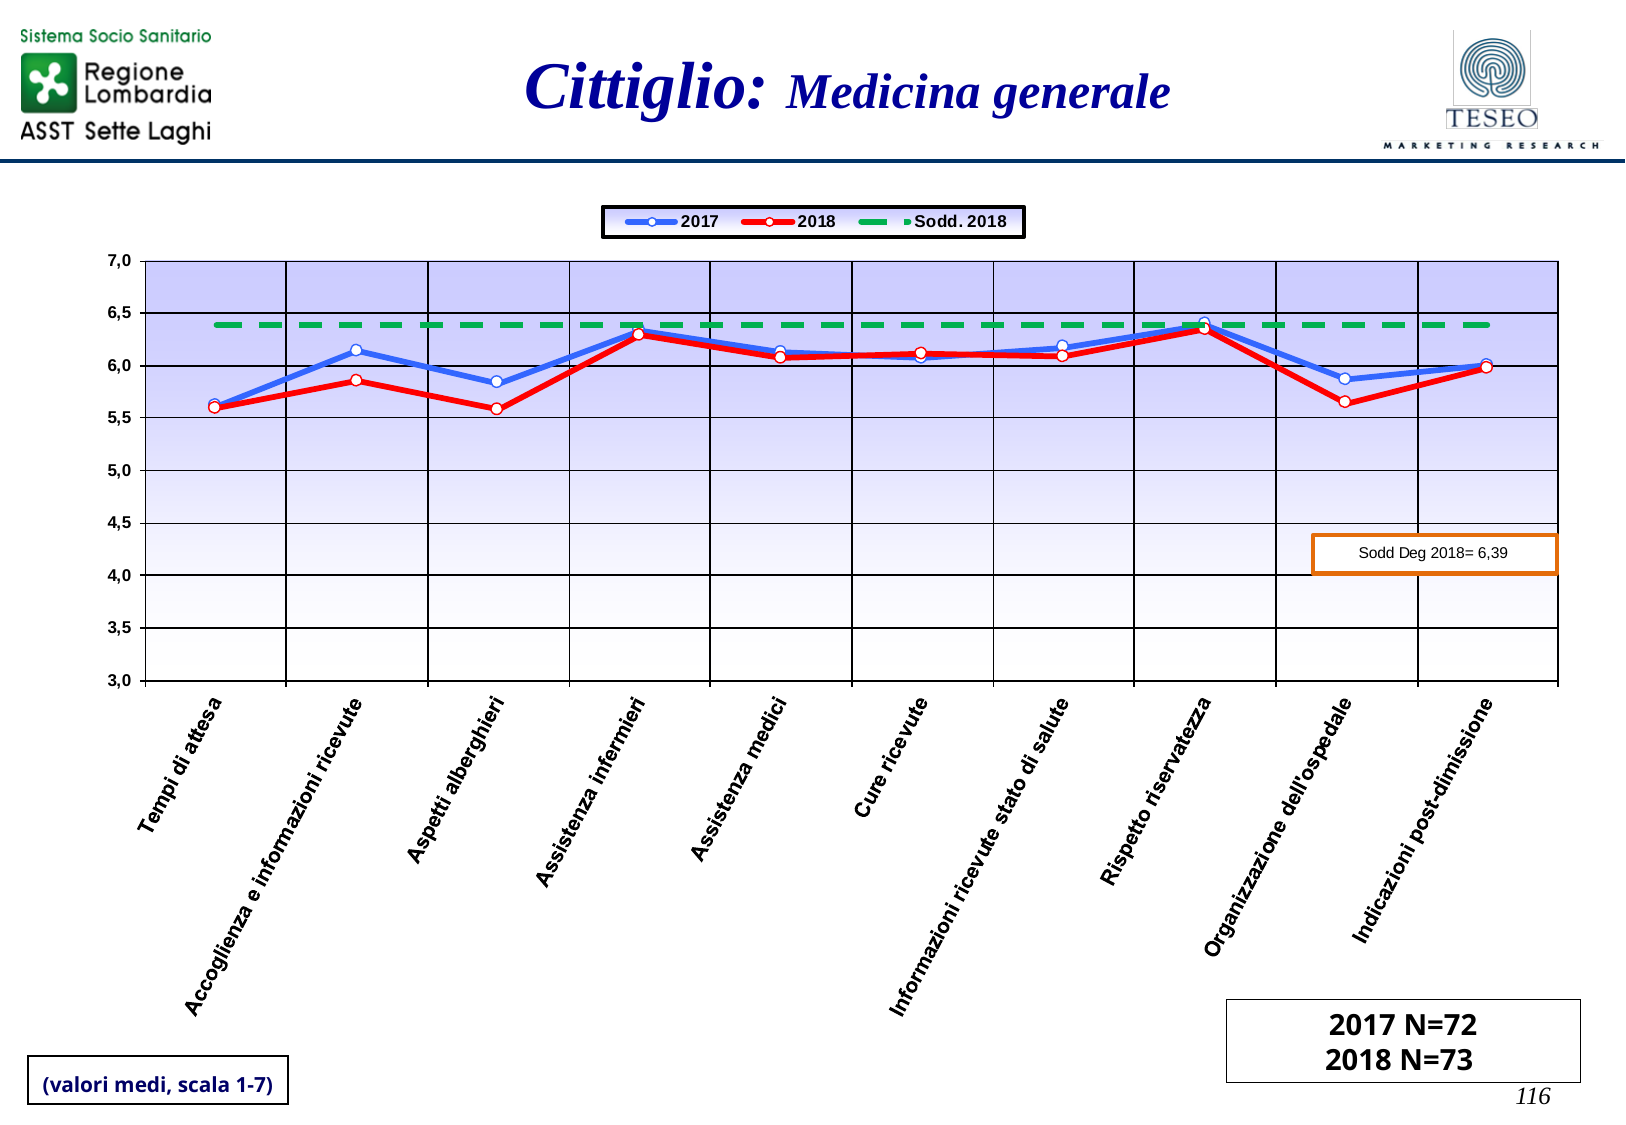

Cittiglio: Medicina generale
2017 N=72
2018 N=73
(valori medi, scala 1-7)